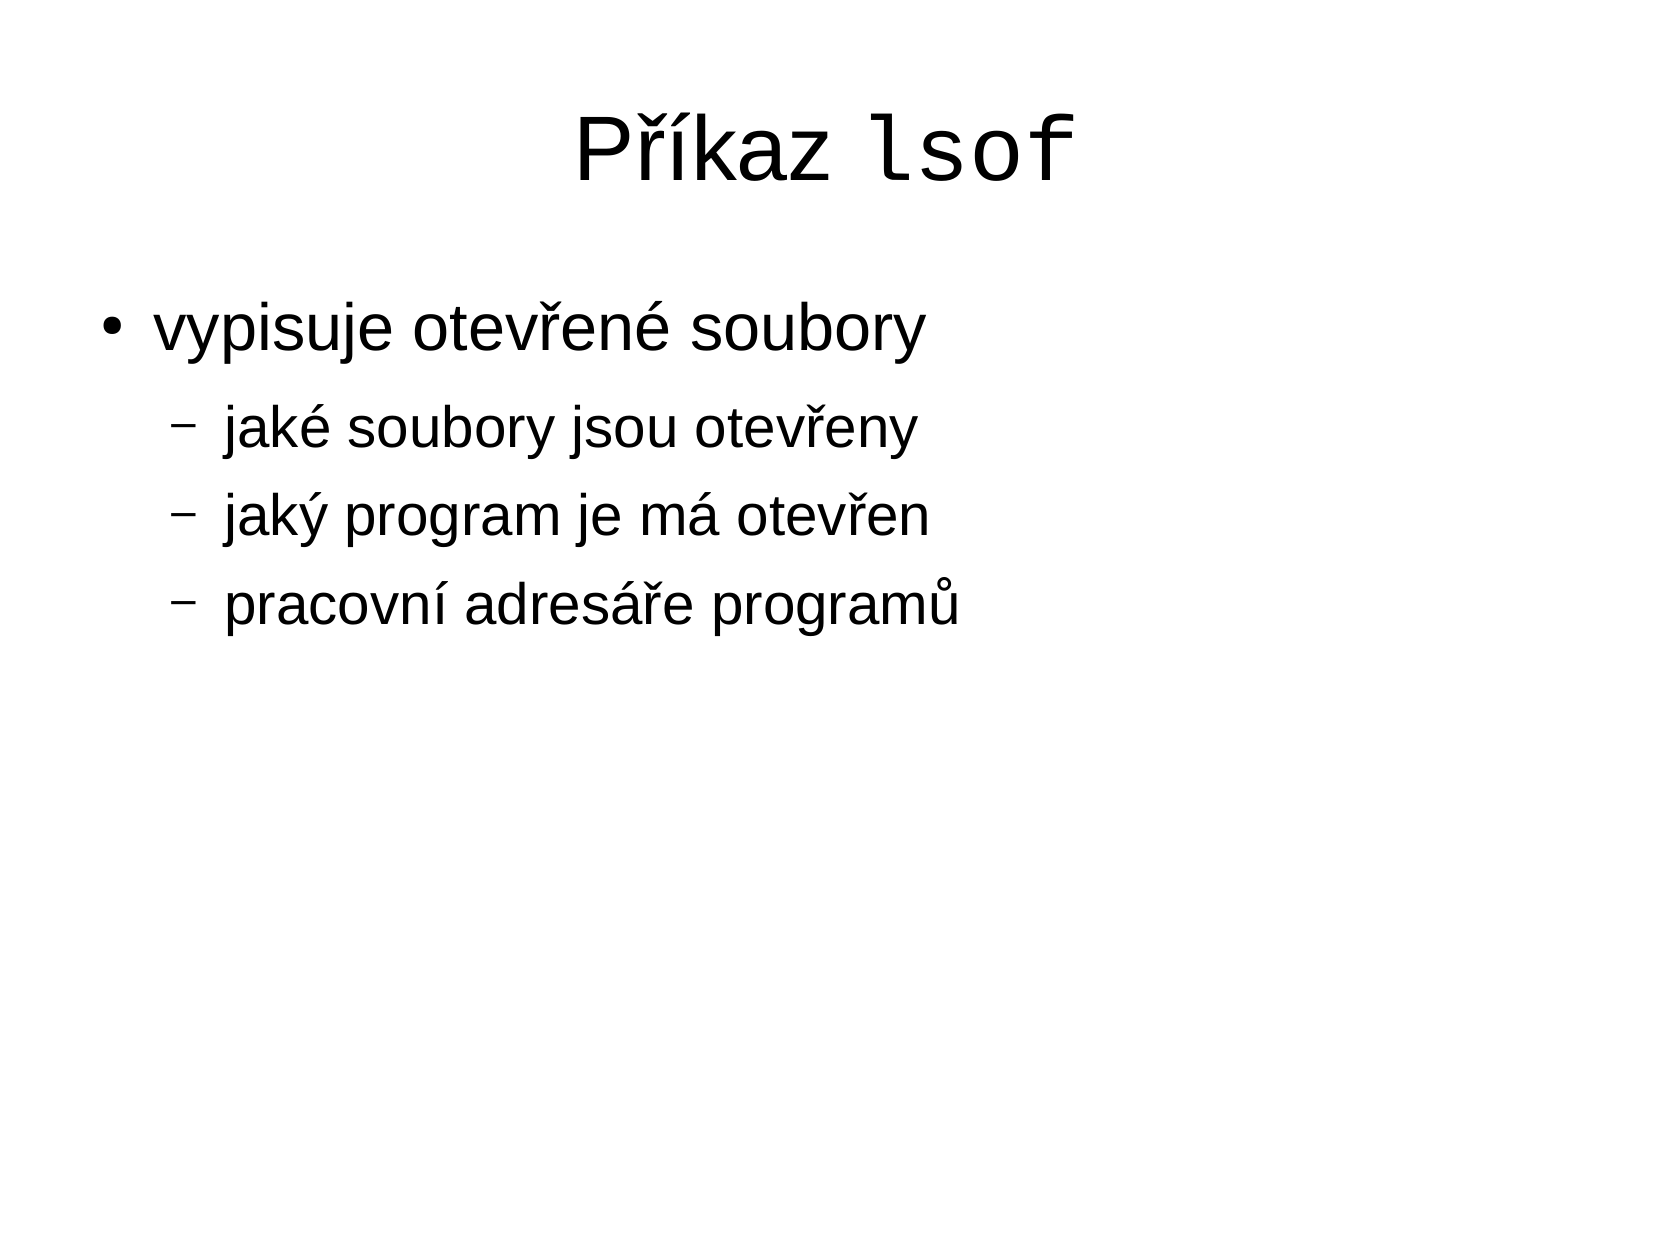

# Příkaz lsof
vypisuje otevřené soubory
jaké soubory jsou otevřeny
jaký program je má otevřen
pracovní adresáře programů